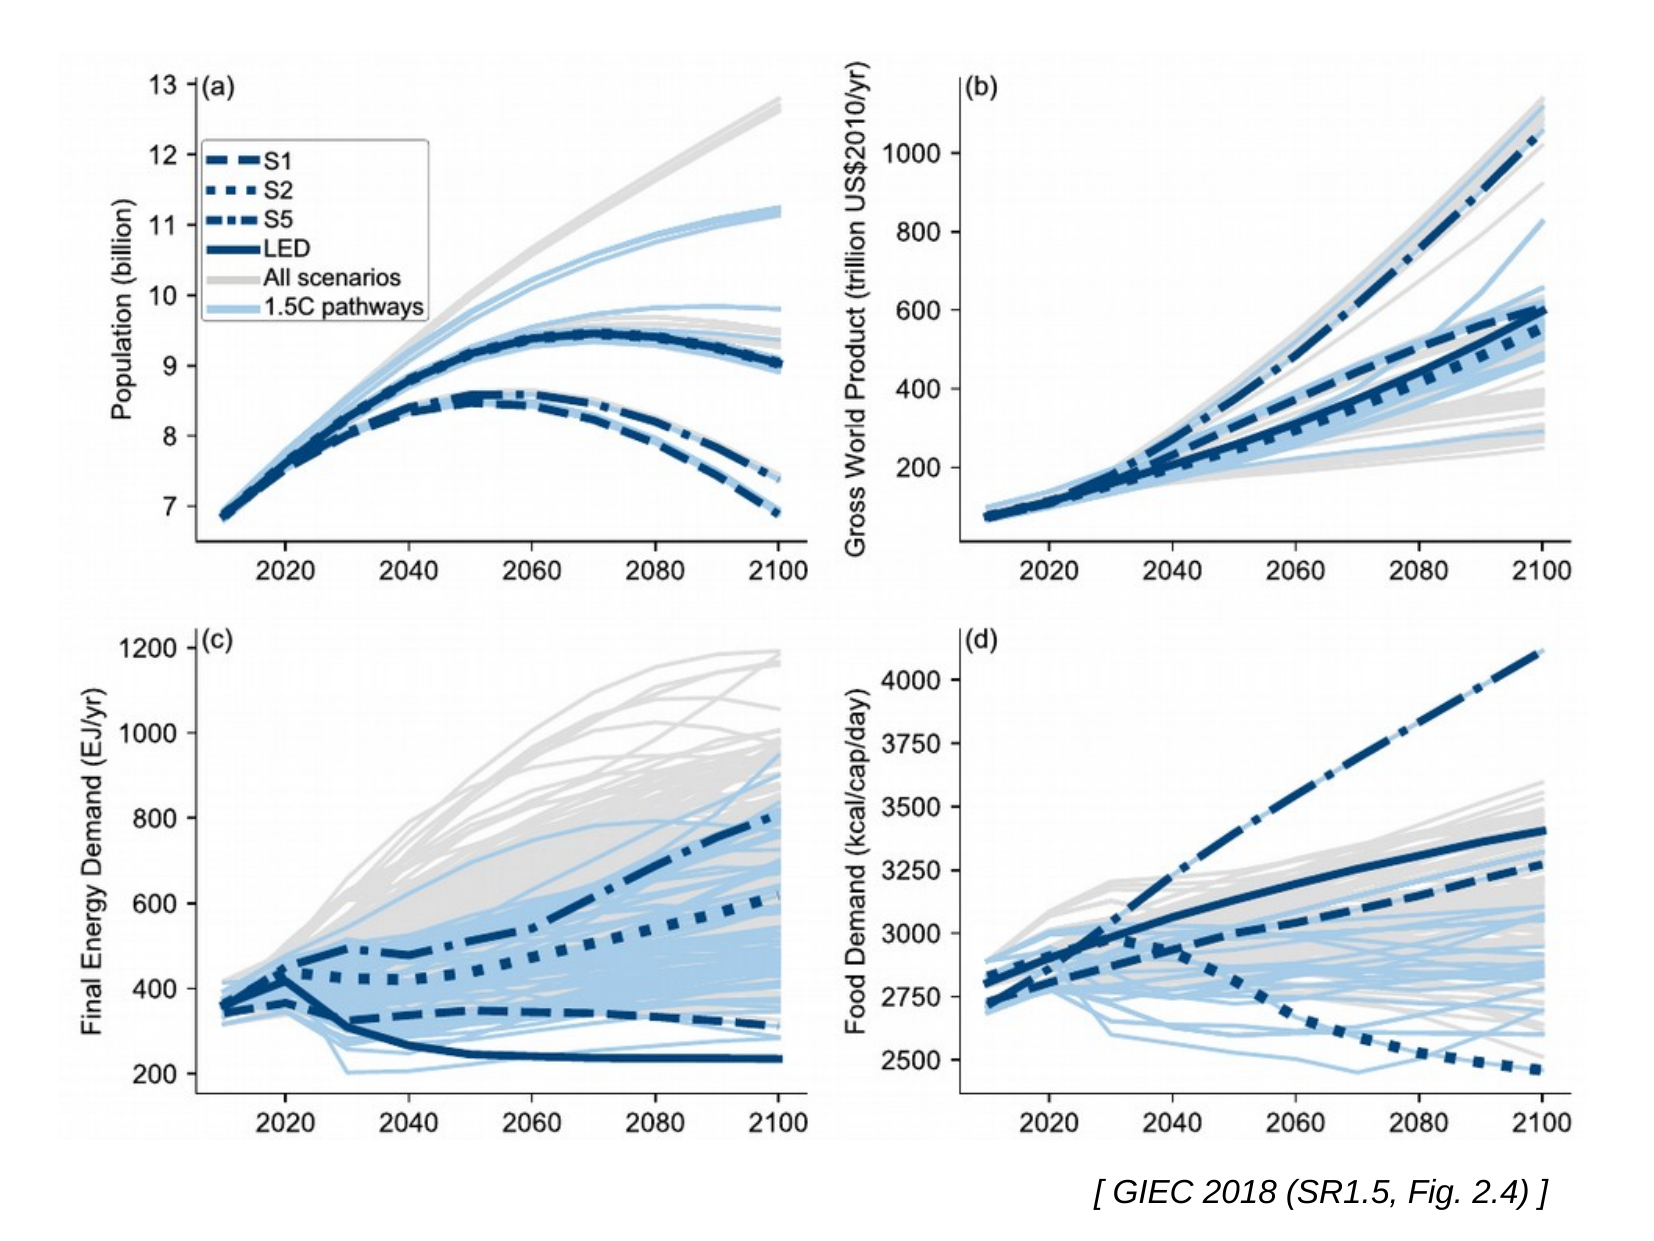

[ GIEC 2018 (SR1.5, Fig. 2.4) ]